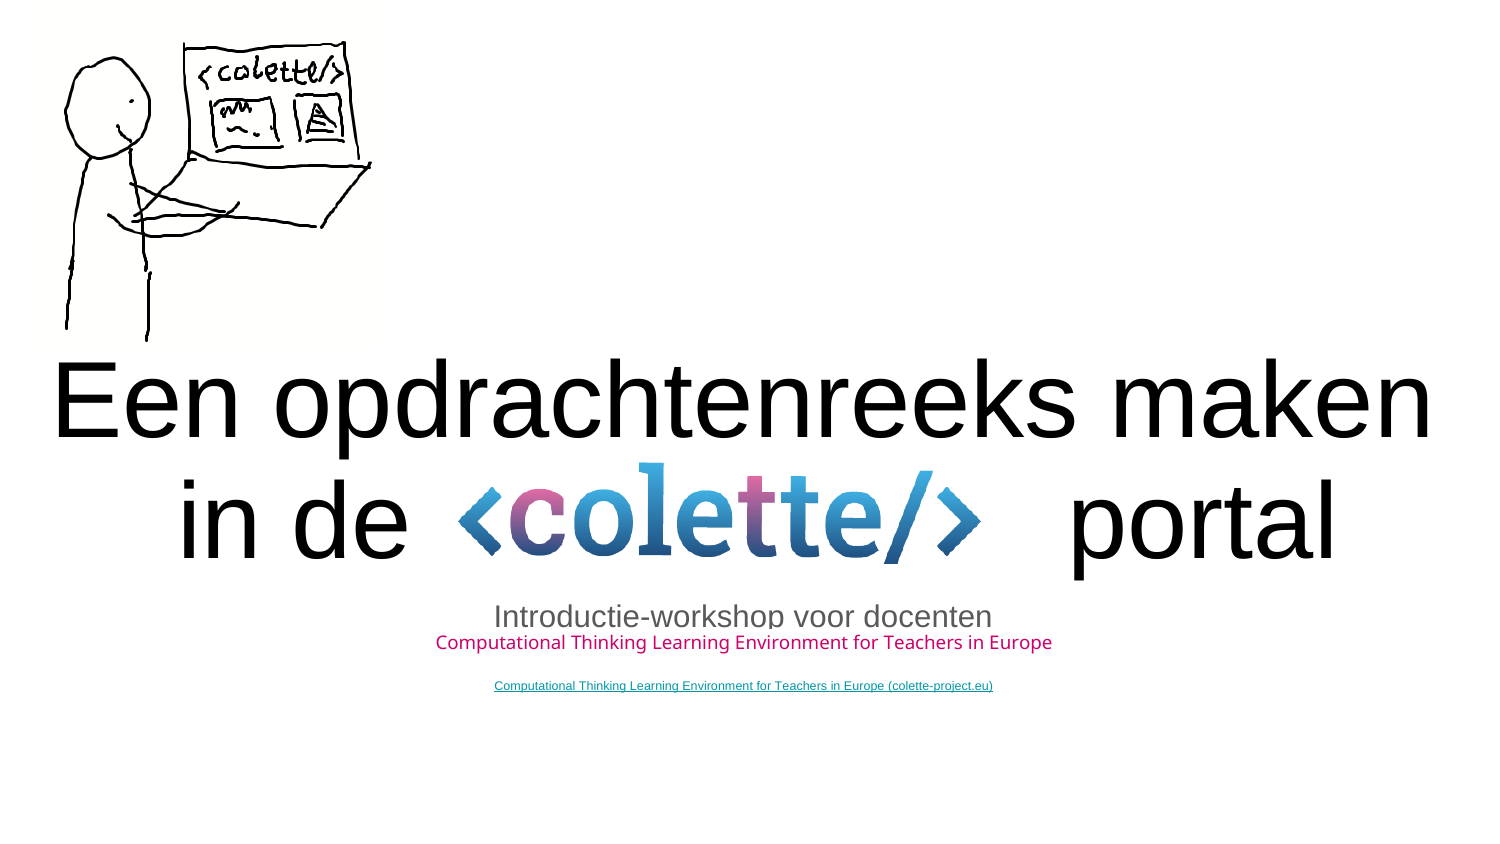

# Een opdrachtenreeks maken in de <colette/> portal
Introductie-workshop voor docenten
Computational Thinking Learning Environment for Teachers in Europe
Computational Thinking Learning Environment for Teachers in Europe (colette-project.eu)